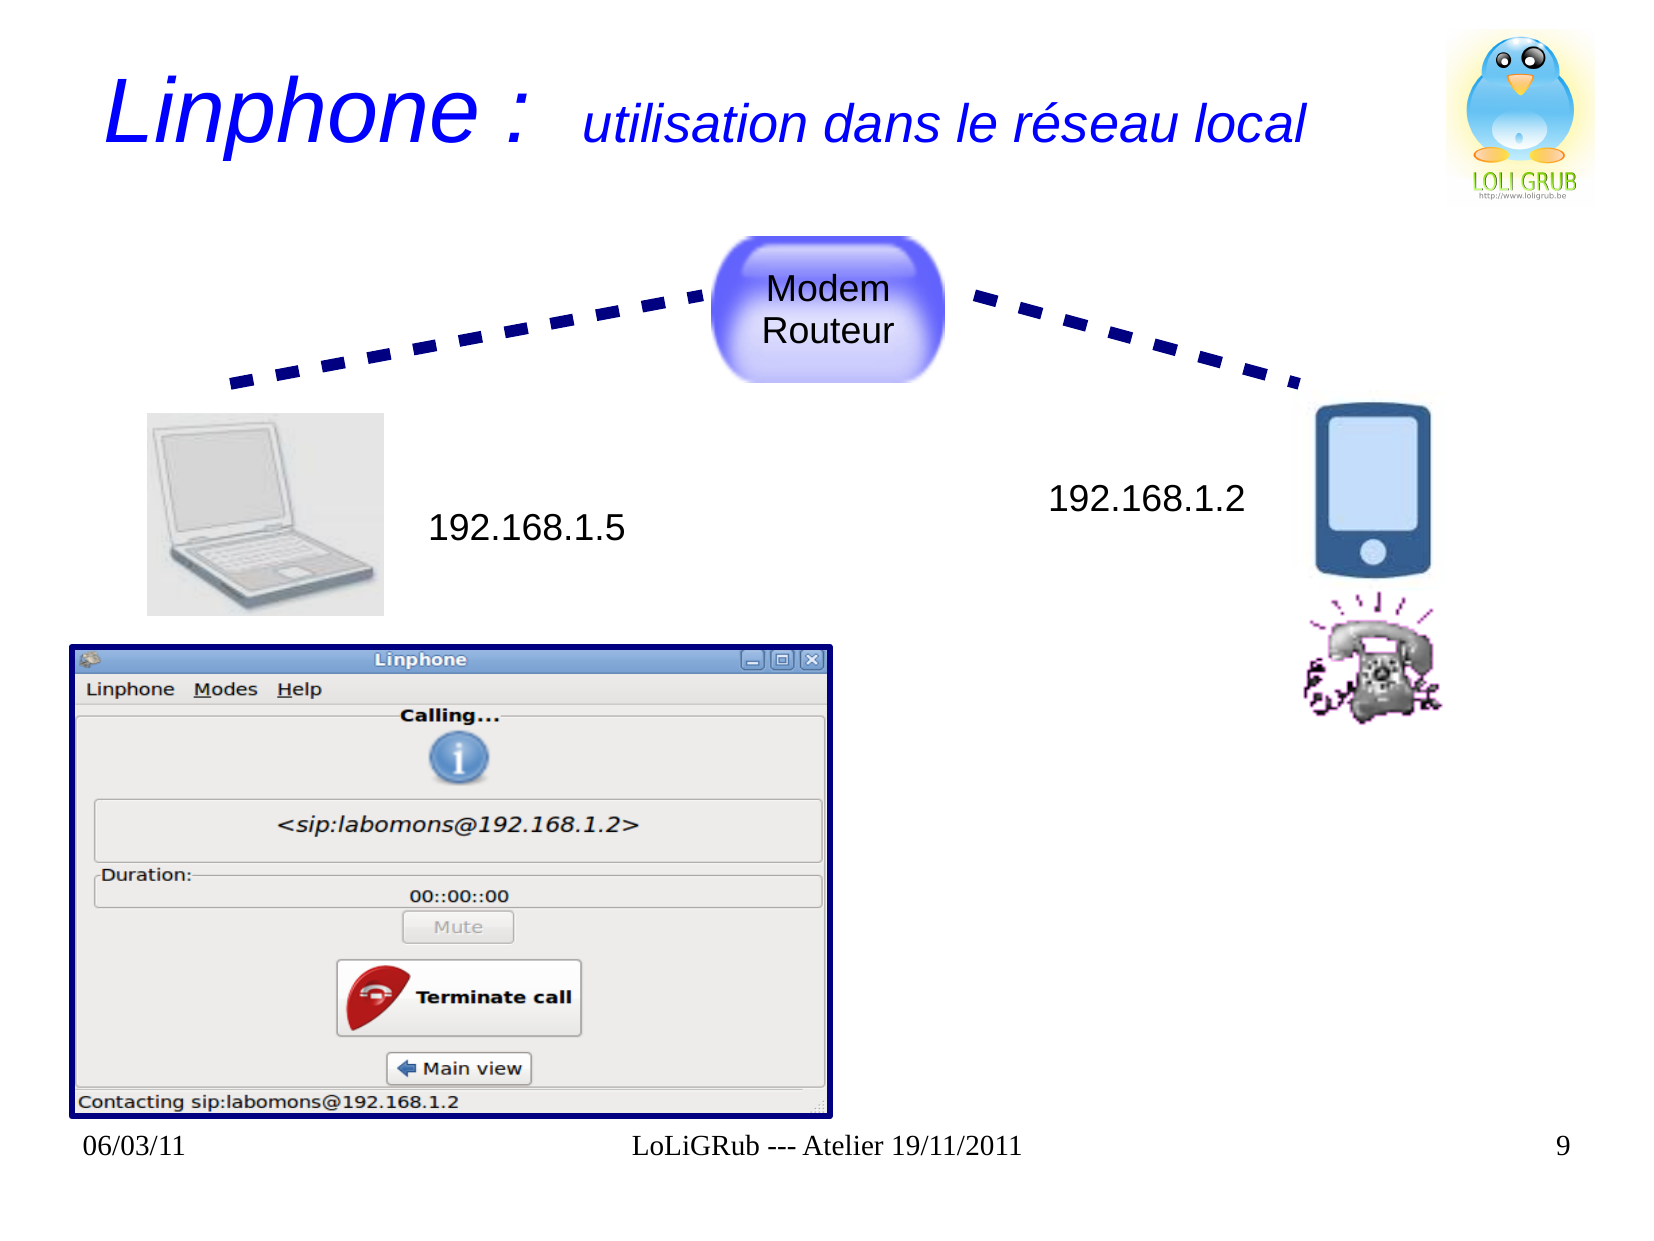

Linphone : utilisation dans le réseau local
Modem
Routeur
192.168.1.2
192.168.1.5
06/03/11
LoLiGRub --- Atelier 19/11/2011
9